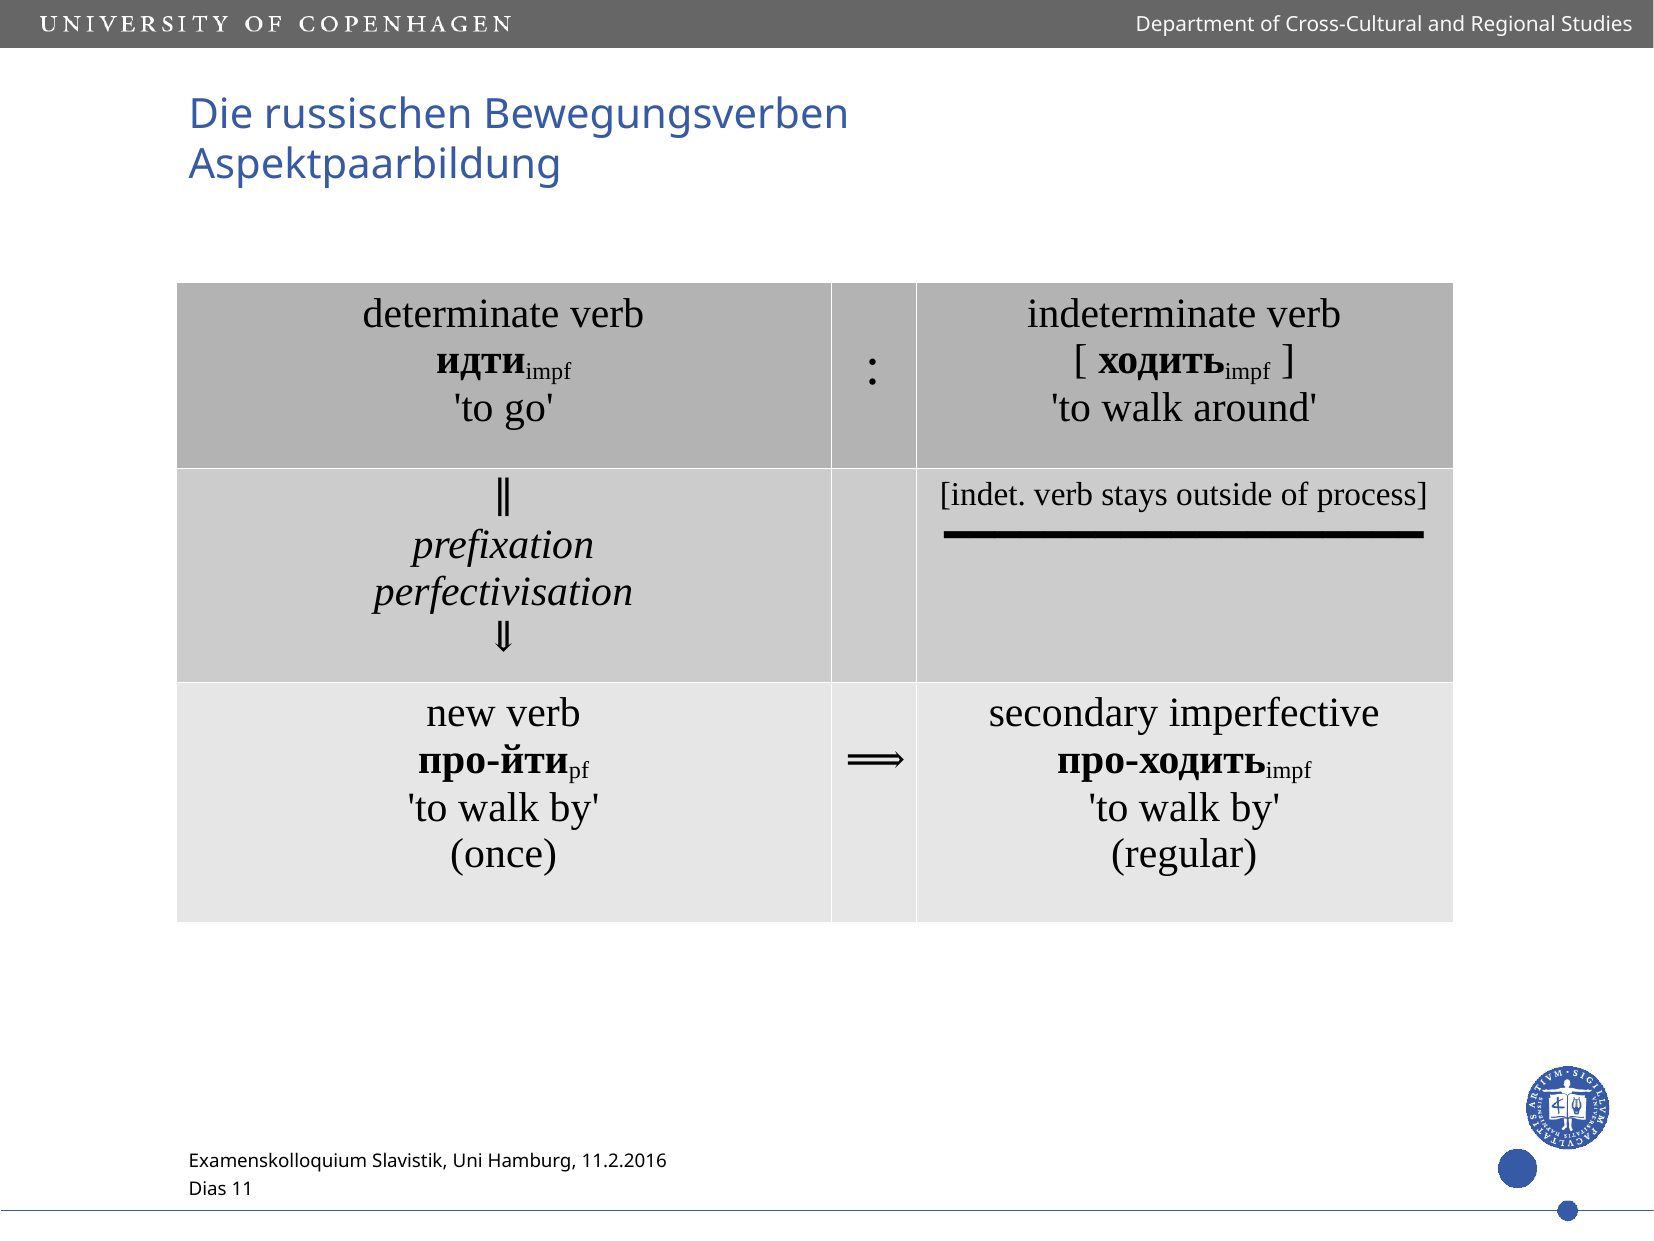

Department of Cross-Cultural and Regional Studies
# Die russischen Bewegungsverben Aspektpaarbildung
| determinate verb идтиimpf 'to go' | : | indeterminate verb [ ходитьimpf ] 'to walk around' |
| --- | --- | --- |
| ∥ prefixation perfectivisation ⇓ | | [indet. verb stays outside of process] ━━━━━━━━━━━━━━━━━━━ |
| new verb про-йтиpf 'to walk by' (once) | ⟹ | secondary imperfective про-ходитьimpf 'to walk by' (regular) |
Examenskolloquium Slavistik, Uni Hamburg, 11.2.2016
Dias